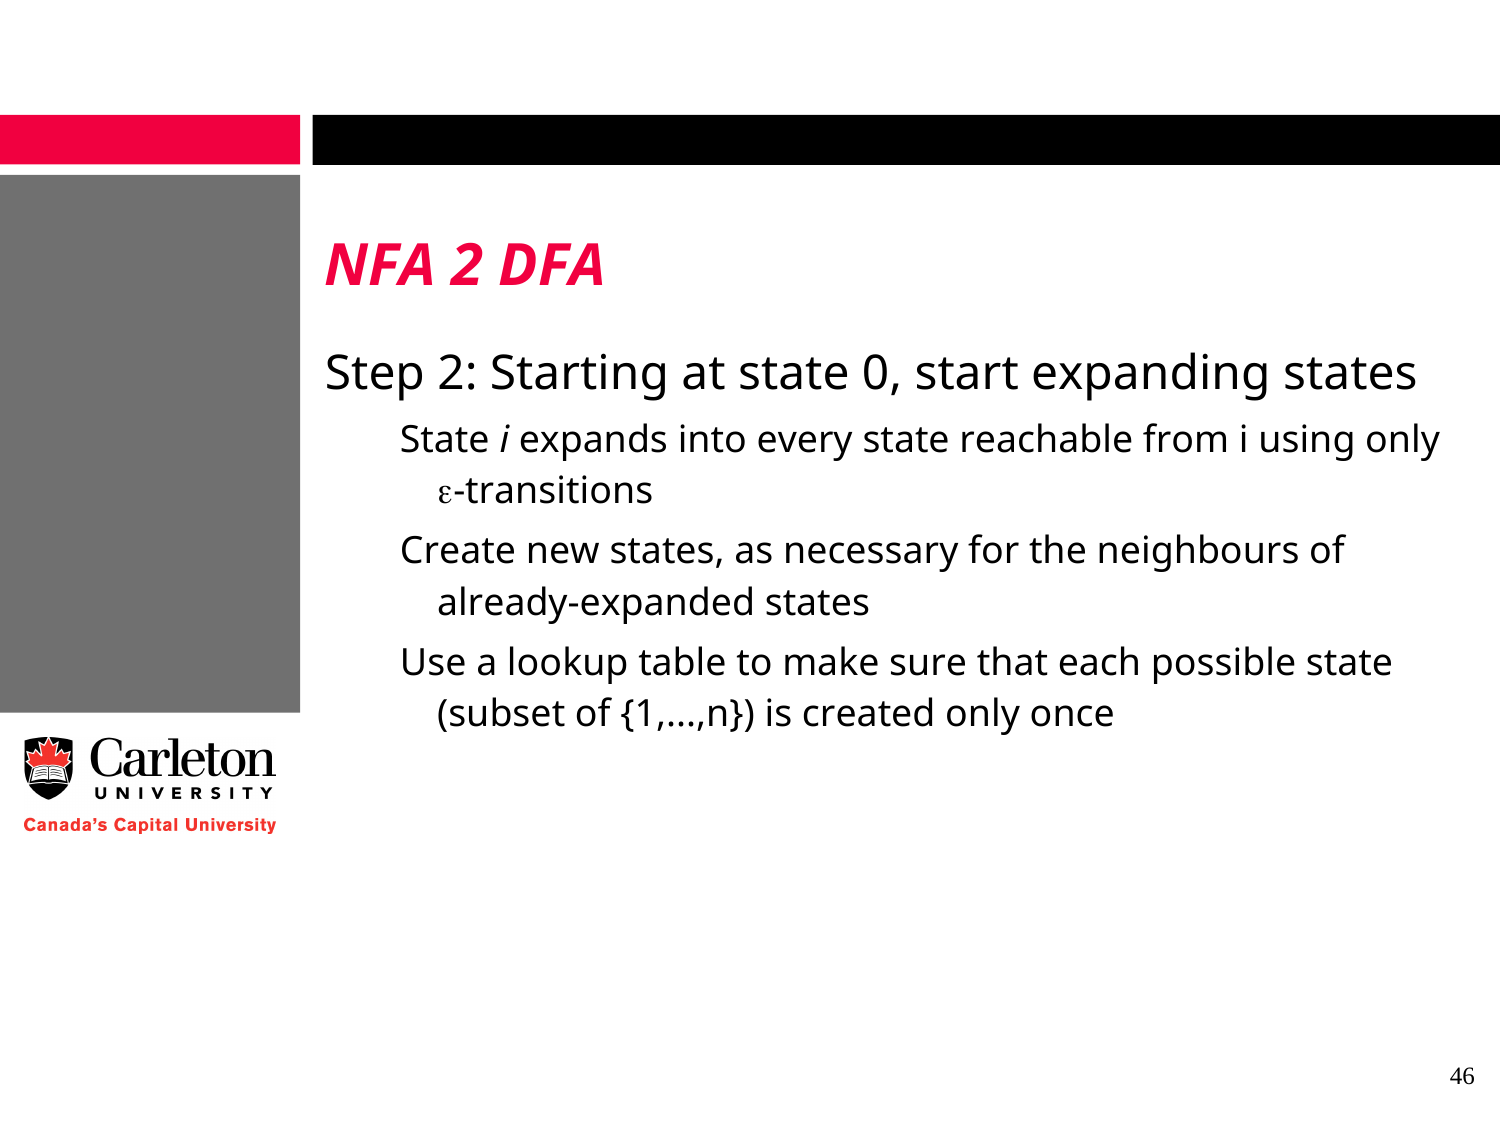

# NFA 2 DFA
Step 2: Starting at state 0, start expanding states
State i expands into every state reachable from i using only e-transitions
Create new states, as necessary for the neighbours of already-expanded states
Use a lookup table to make sure that each possible state (subset of {1,...,n}) is created only once
46